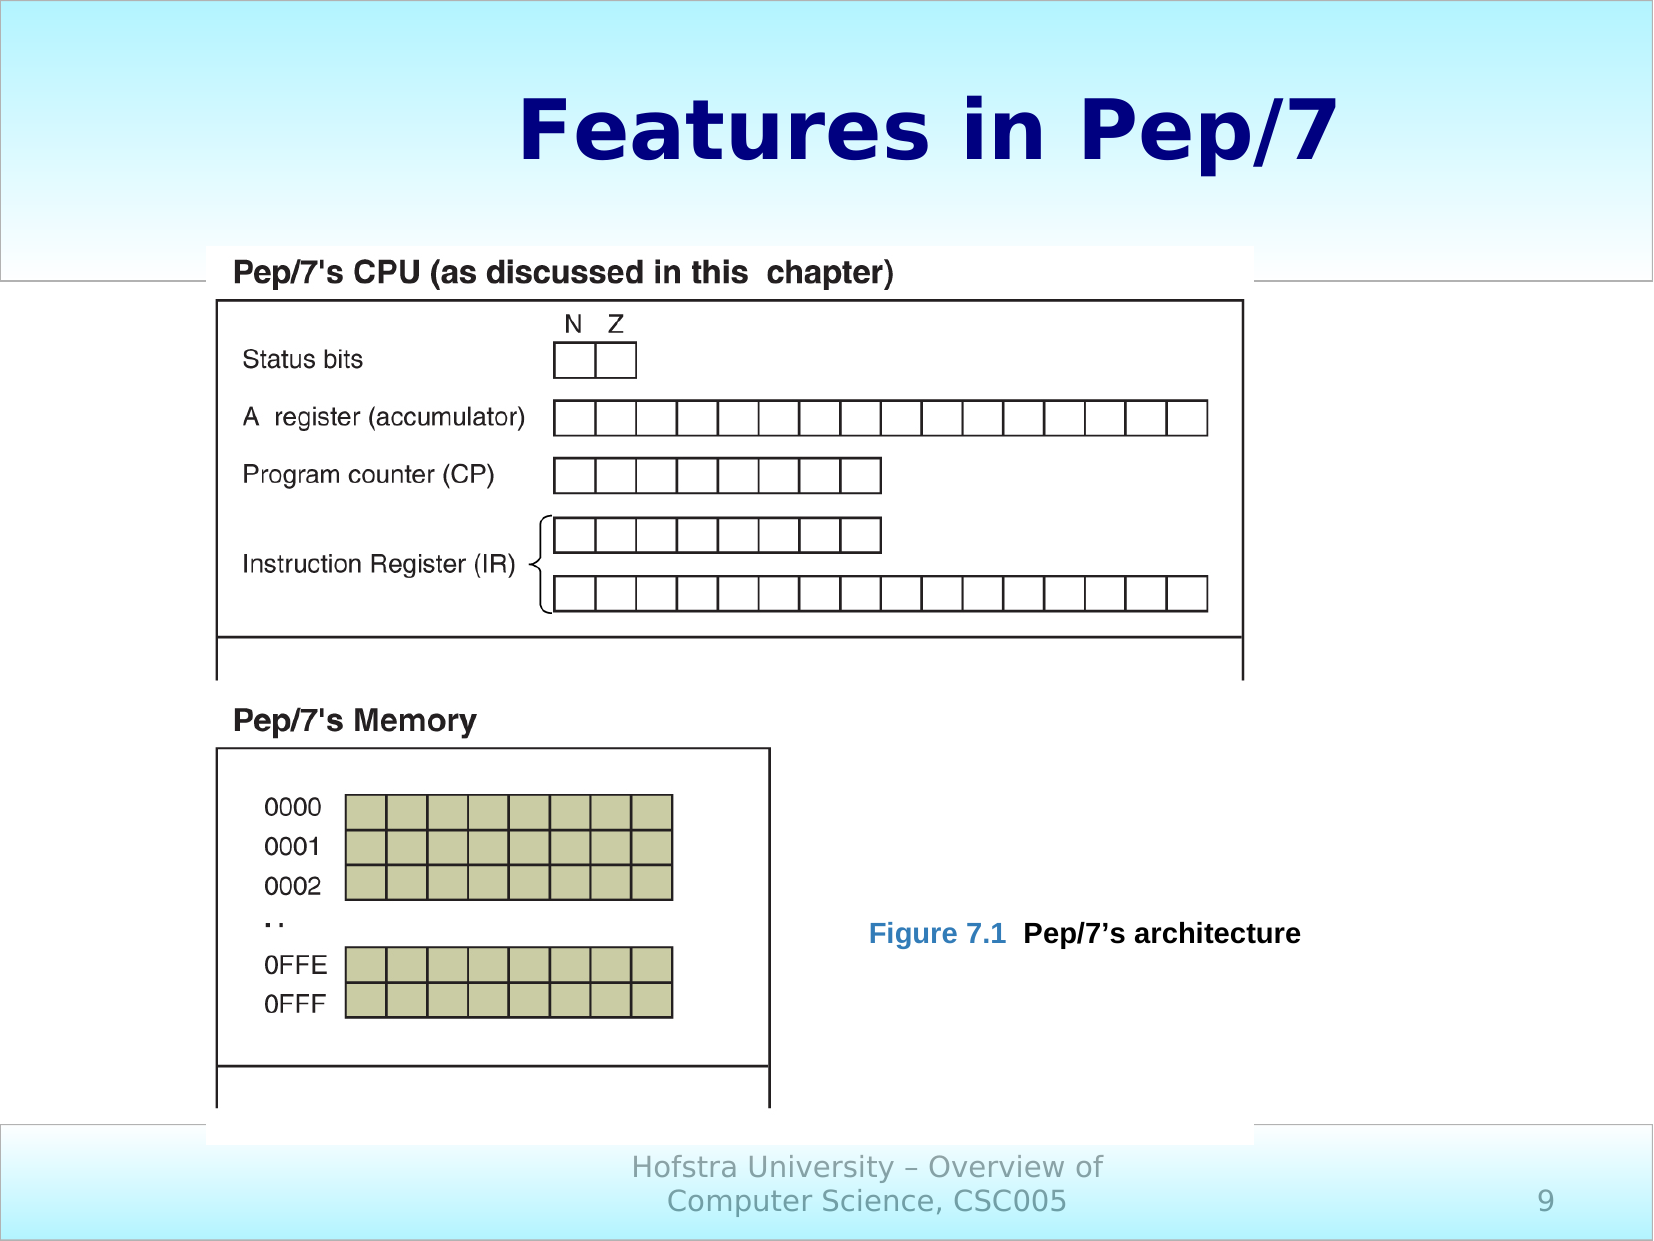

# Features in Pep/7
Figure 7.1 Pep/7’s architecture
9